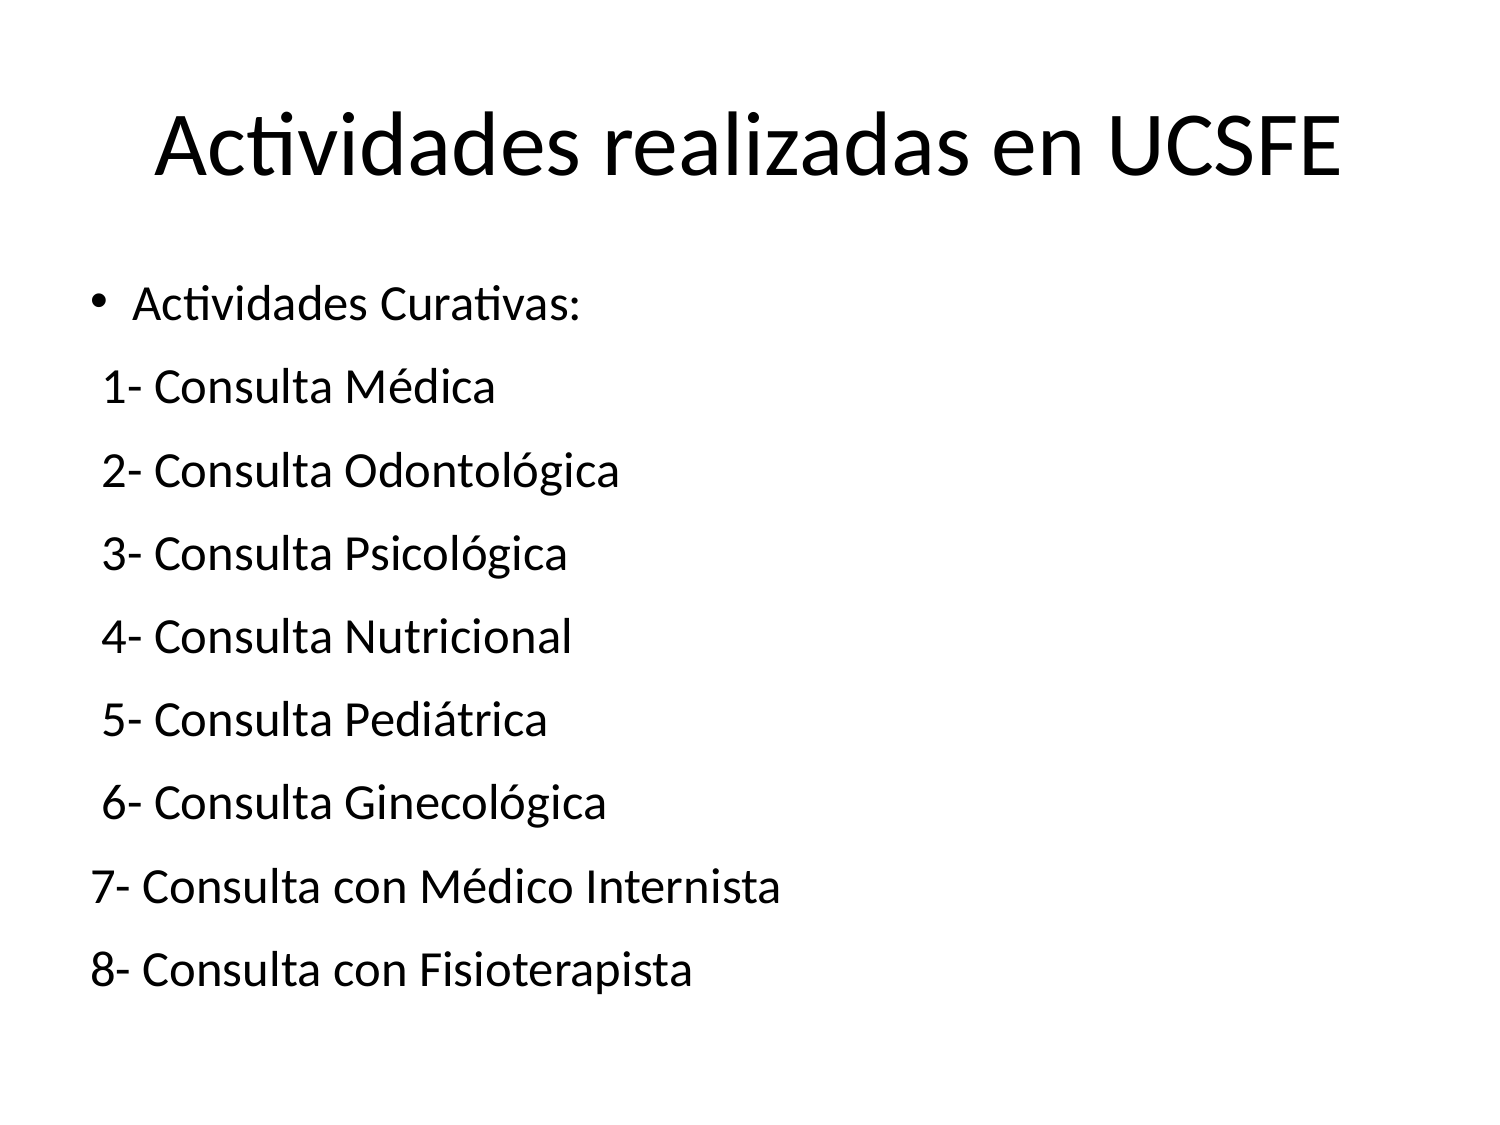

# Actividades realizadas en UCSFE
Actividades Curativas:
 1- Consulta Médica
 2- Consulta Odontológica
 3- Consulta Psicológica
 4- Consulta Nutricional
 5- Consulta Pediátrica
 6- Consulta Ginecológica
7- Consulta con Médico Internista
8- Consulta con Fisioterapista